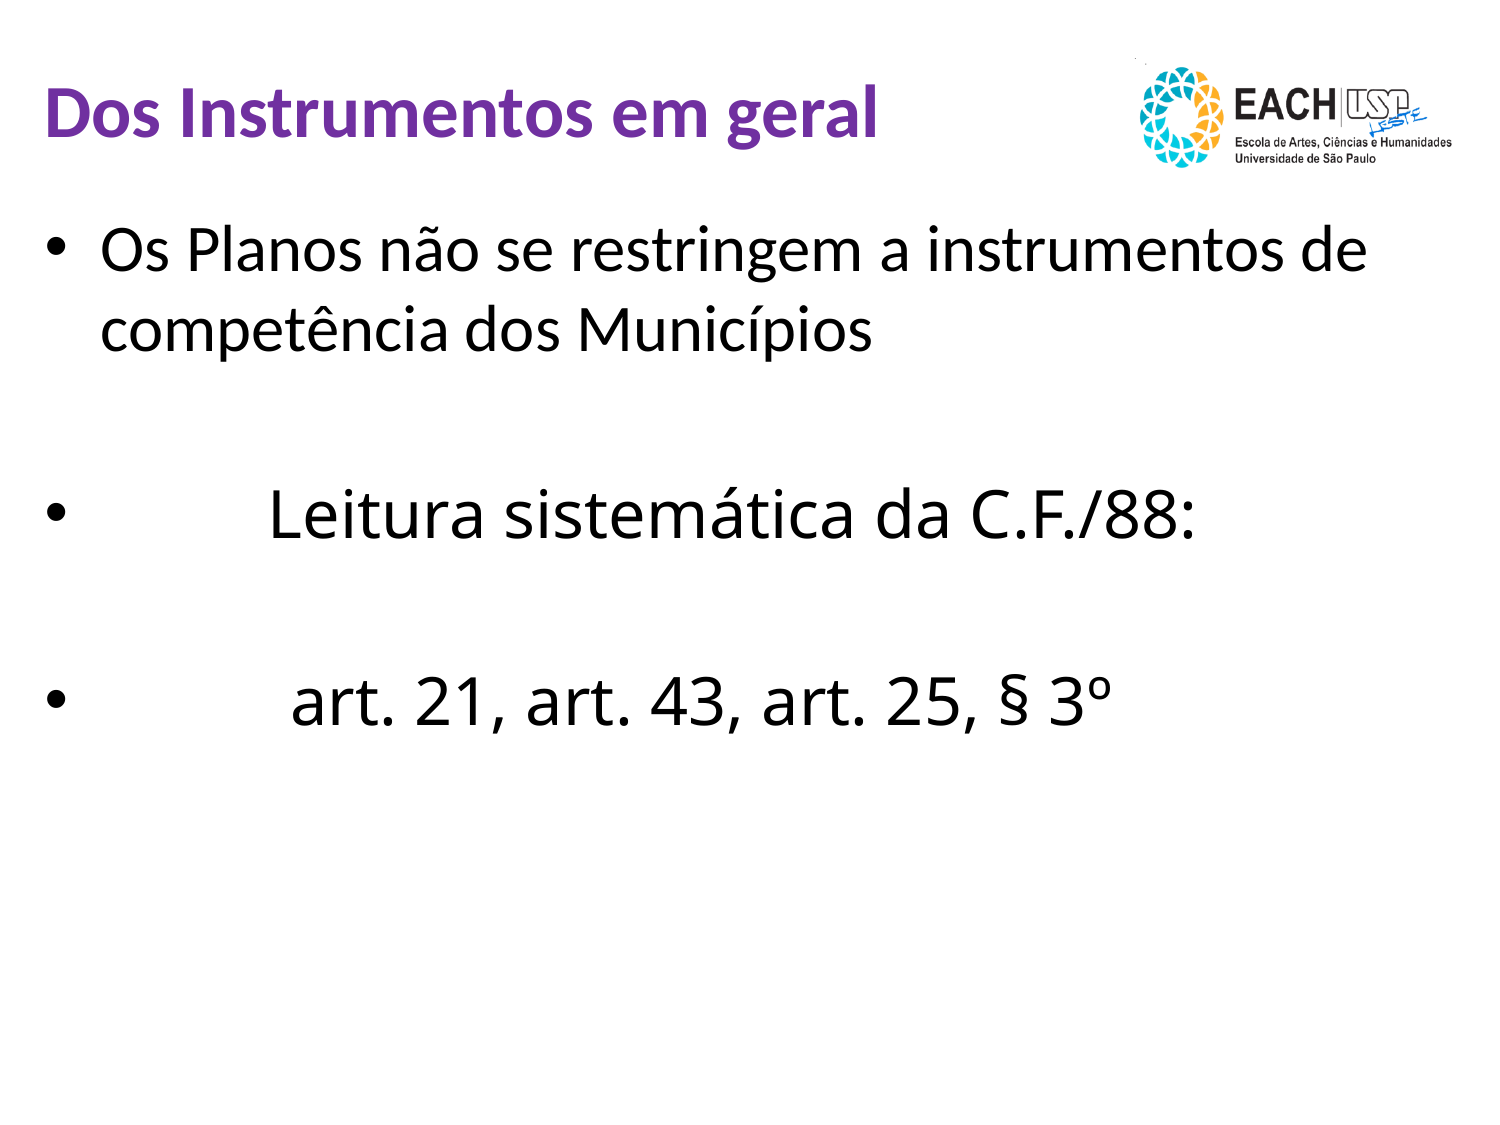

Dos Instrumentos em geral
# Os Planos não se restringem a instrumentos de competência dos Municípios
 Leitura sistemática da C.F./88:
 art. 21, art. 43, art. 25, § 3º